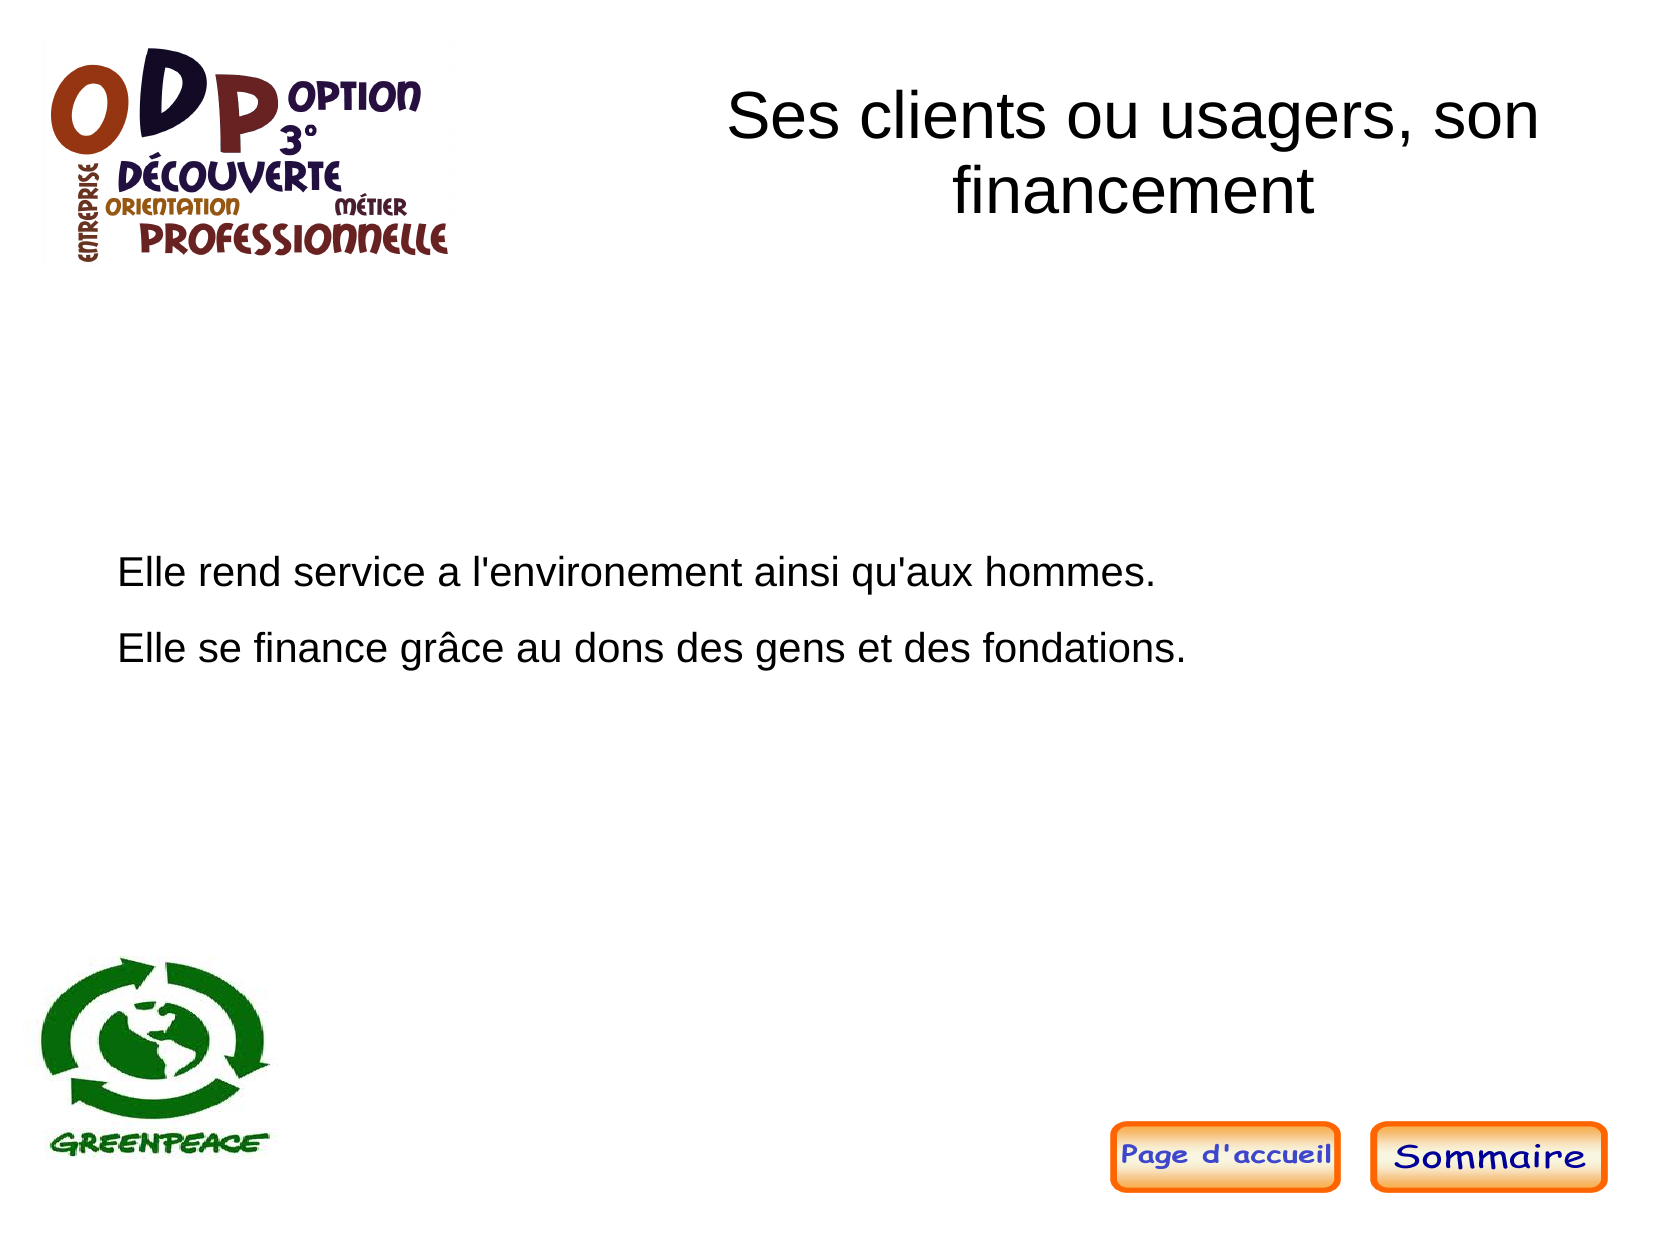

# Ses clients ou usagers, son financement
 Elle rend service a l'environement ainsi qu'aux hommes.
 Elle se finance grâce au dons des gens et des fondations.